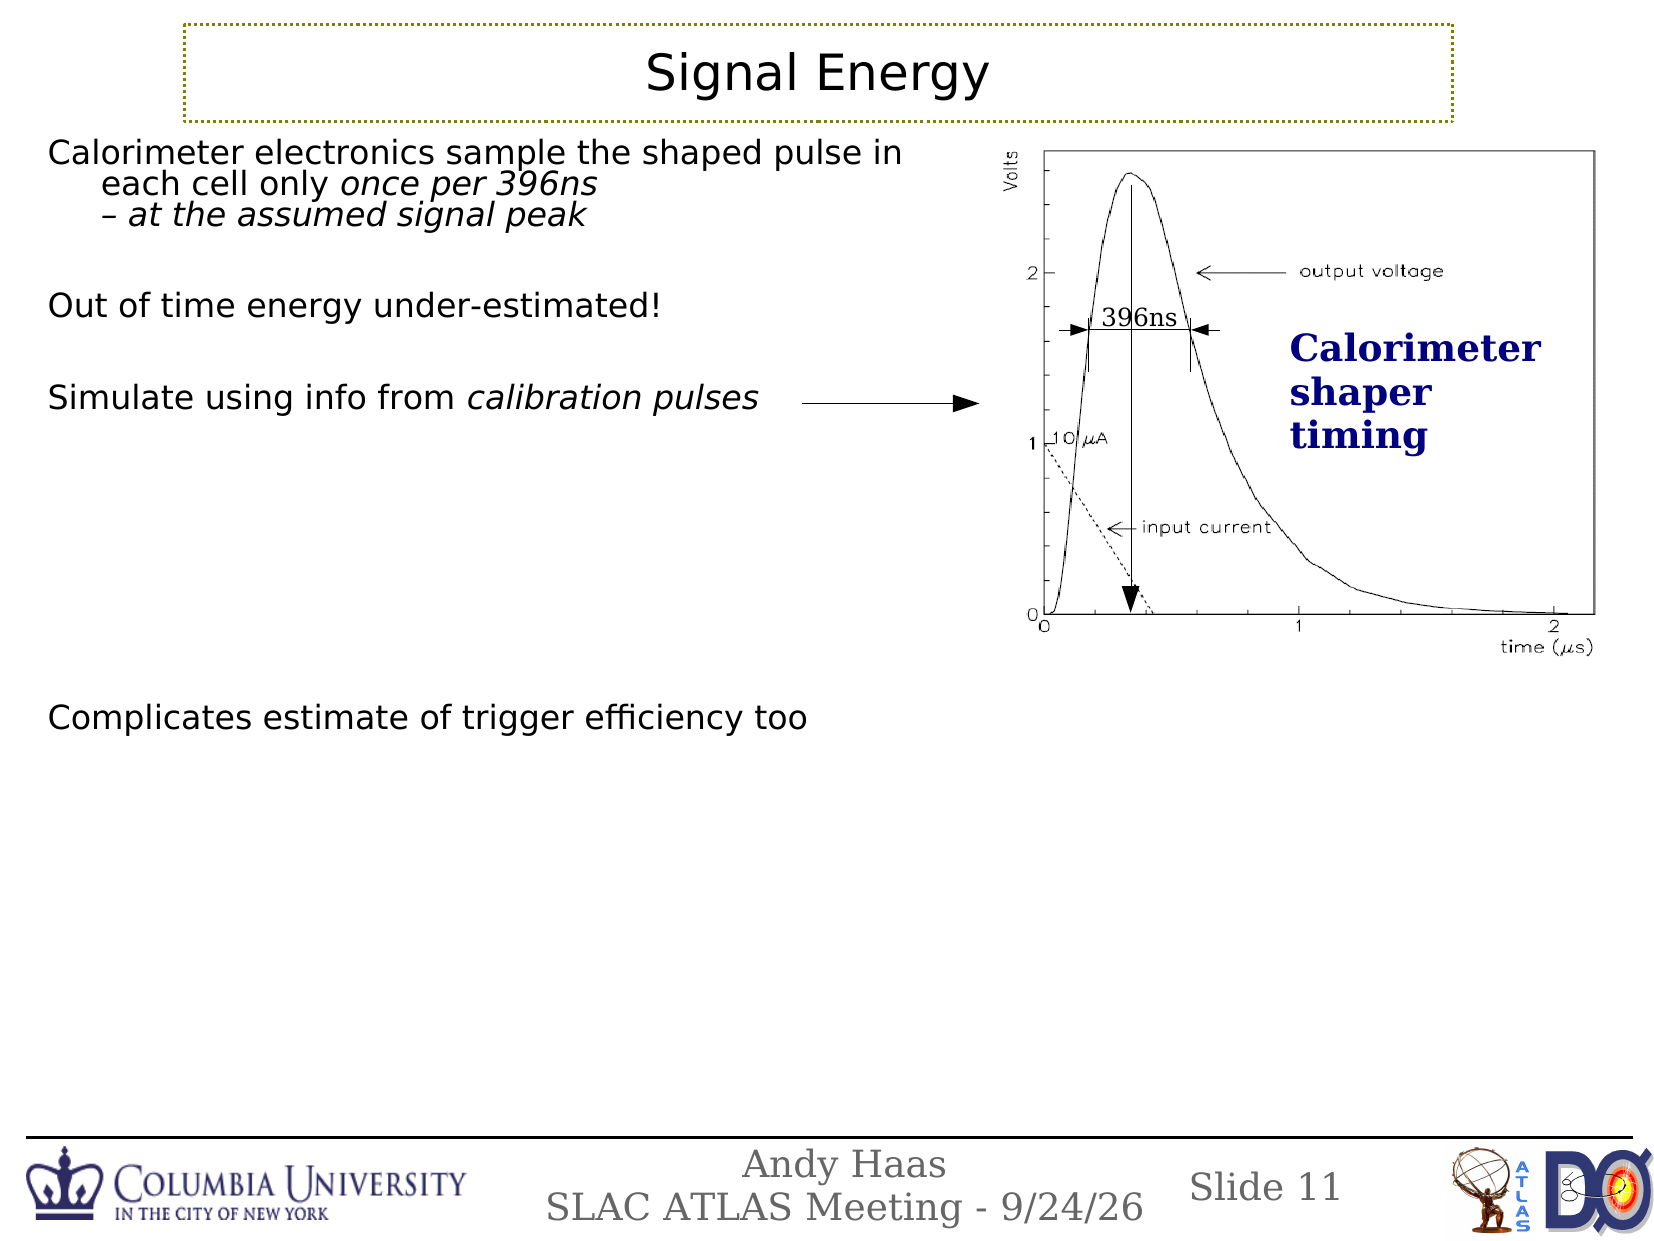

# Signal Energy
Calorimeter electronics sample the shaped pulse in each cell only once per 396ns
– at the assumed signal peak
Out of time energy under-estimated!
Simulate using info from calibration pulses
Complicates estimate of trigger efficiency too
Calorimeter
shaper
timing